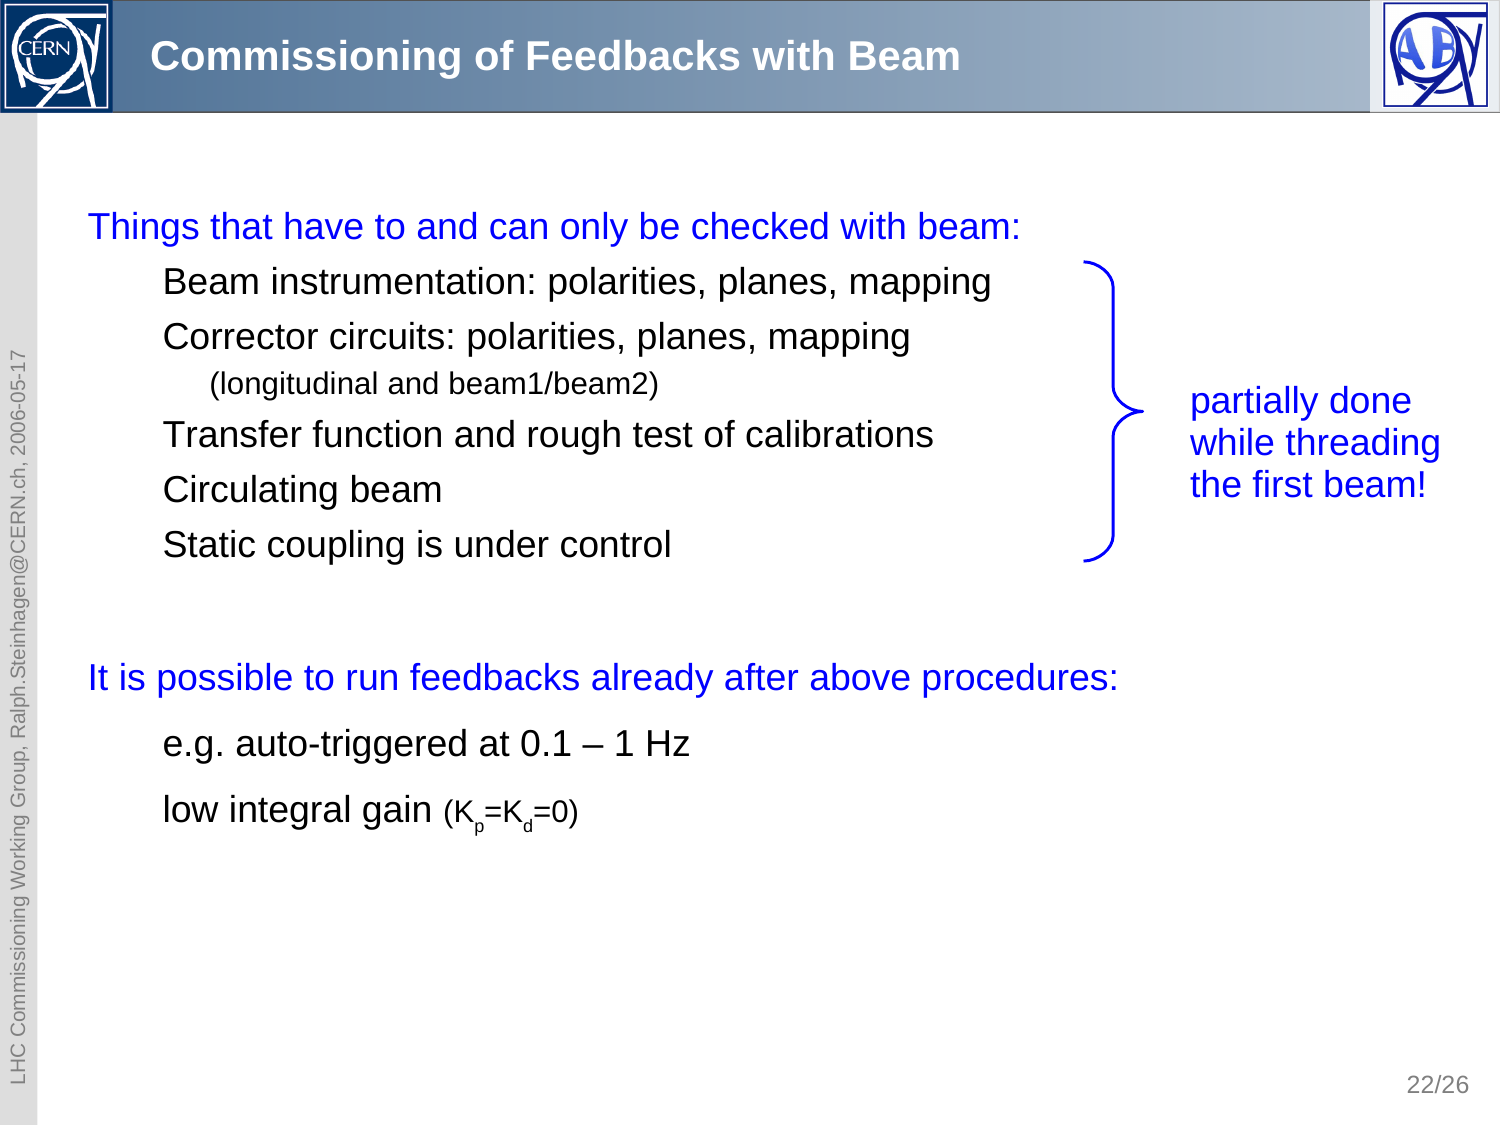

# Commissioning of Feedbacks with Beam
Things that have to and can only be checked with beam:
Beam instrumentation: polarities, planes, mapping
Corrector circuits: polarities, planes, mapping				(longitudinal and beam1/beam2)
Transfer function and rough test of calibrations
Circulating beam
Static coupling is under control
It is possible to run feedbacks already after above procedures:
e.g. auto-triggered at 0.1 – 1 Hz
low integral gain (Kp=Kd=0)
partially done
while threading
the first beam!